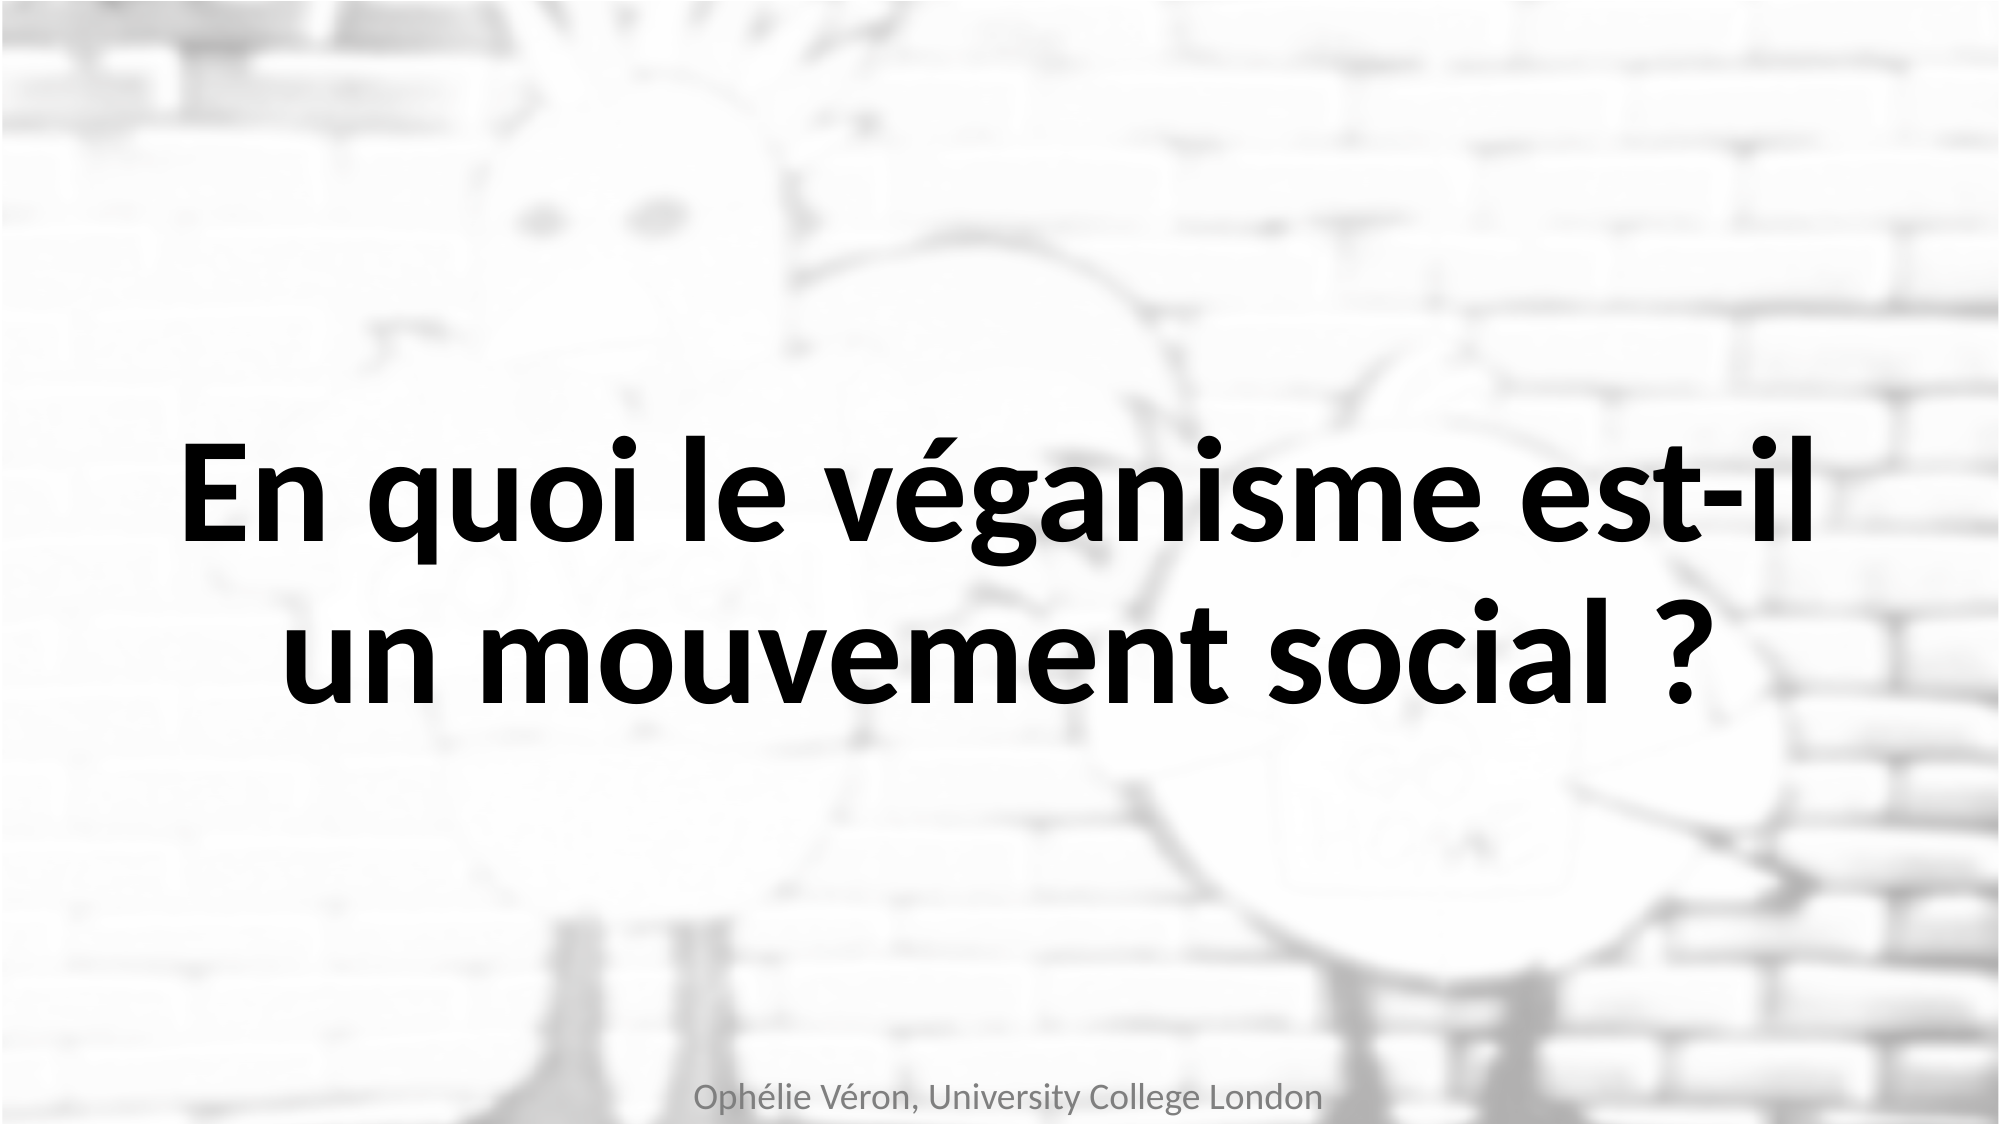

# En quoi le véganisme est-il un mouvement social ?
Ophélie Véron, University College London